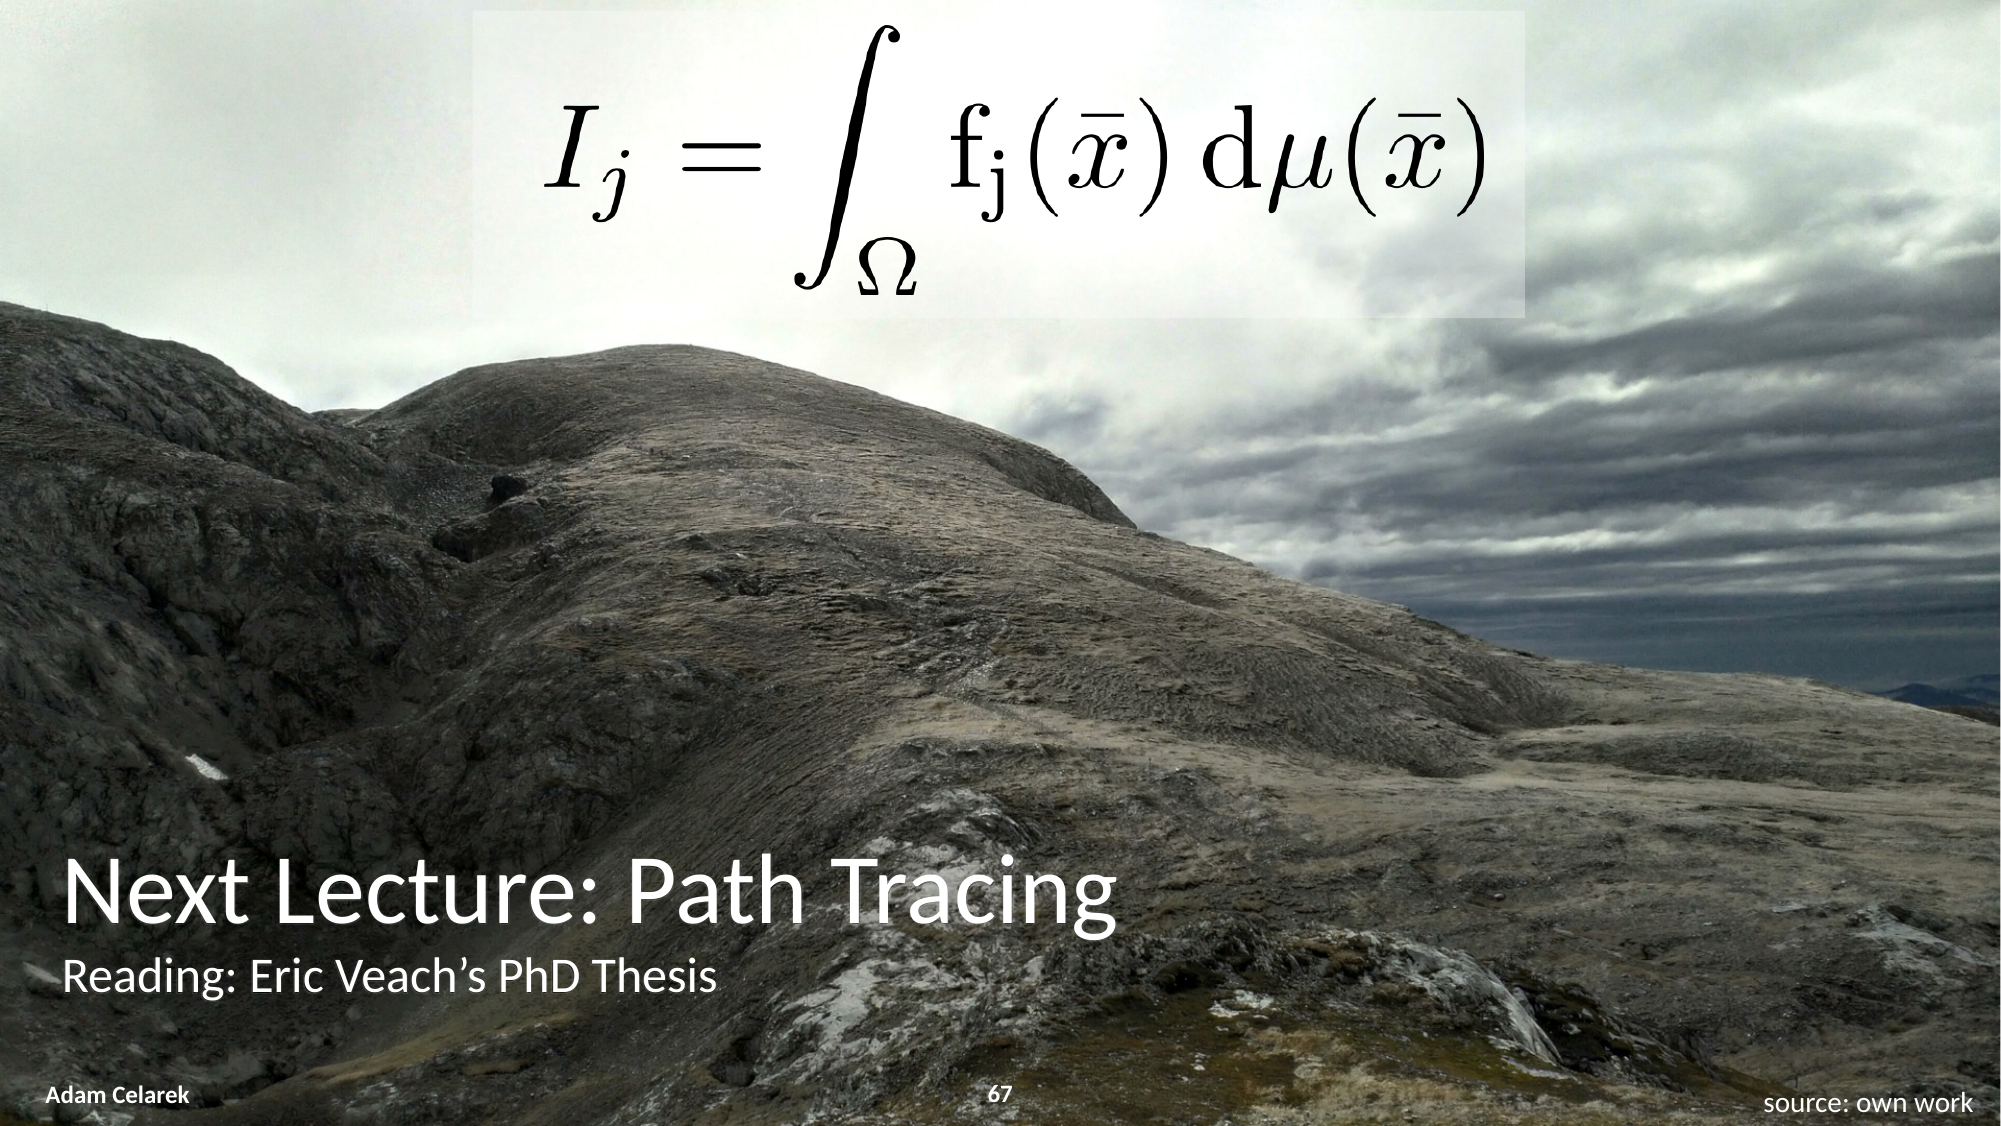

Next Lecture: Path Tracing
Reading: Eric Veach’s PhD Thesis
source: own work
Adam Celarek